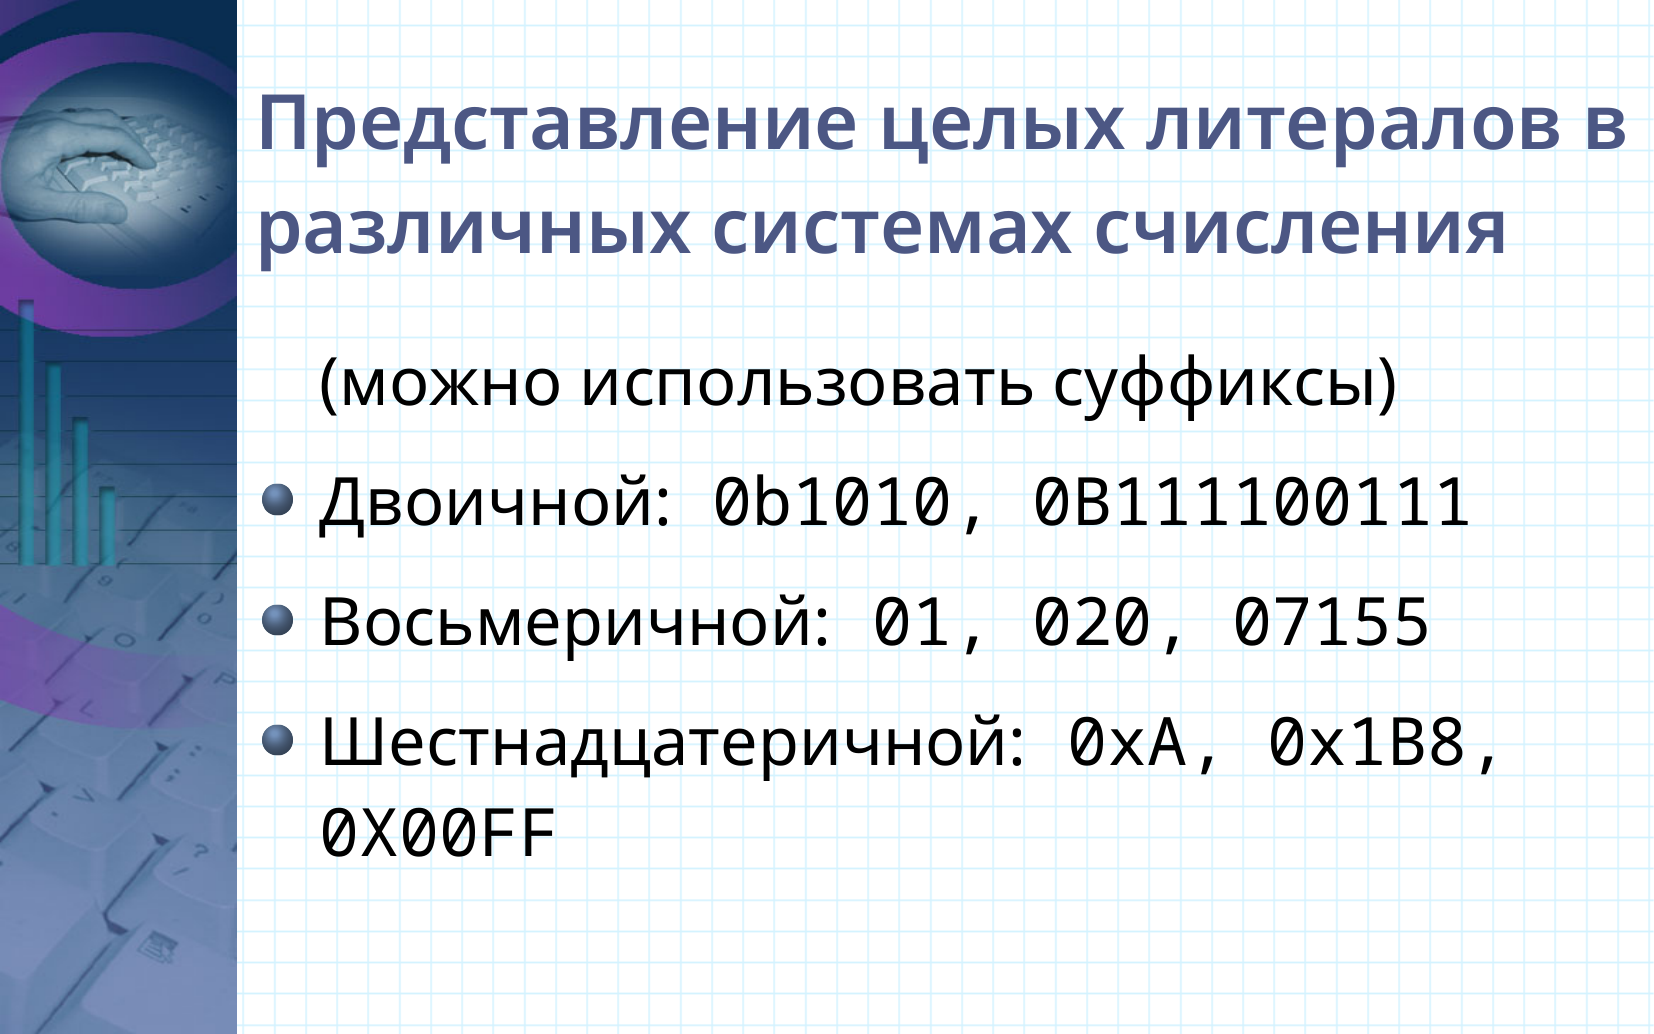

# Представление целых литералов в различных системах счисления
(можно использовать суффиксы)
Двоичной: 0b1010, 0B111100111
Восьмеричной: 01, 020, 07155
Шестнадцатеричной: 0xA, 0x1B8, 0X00FF